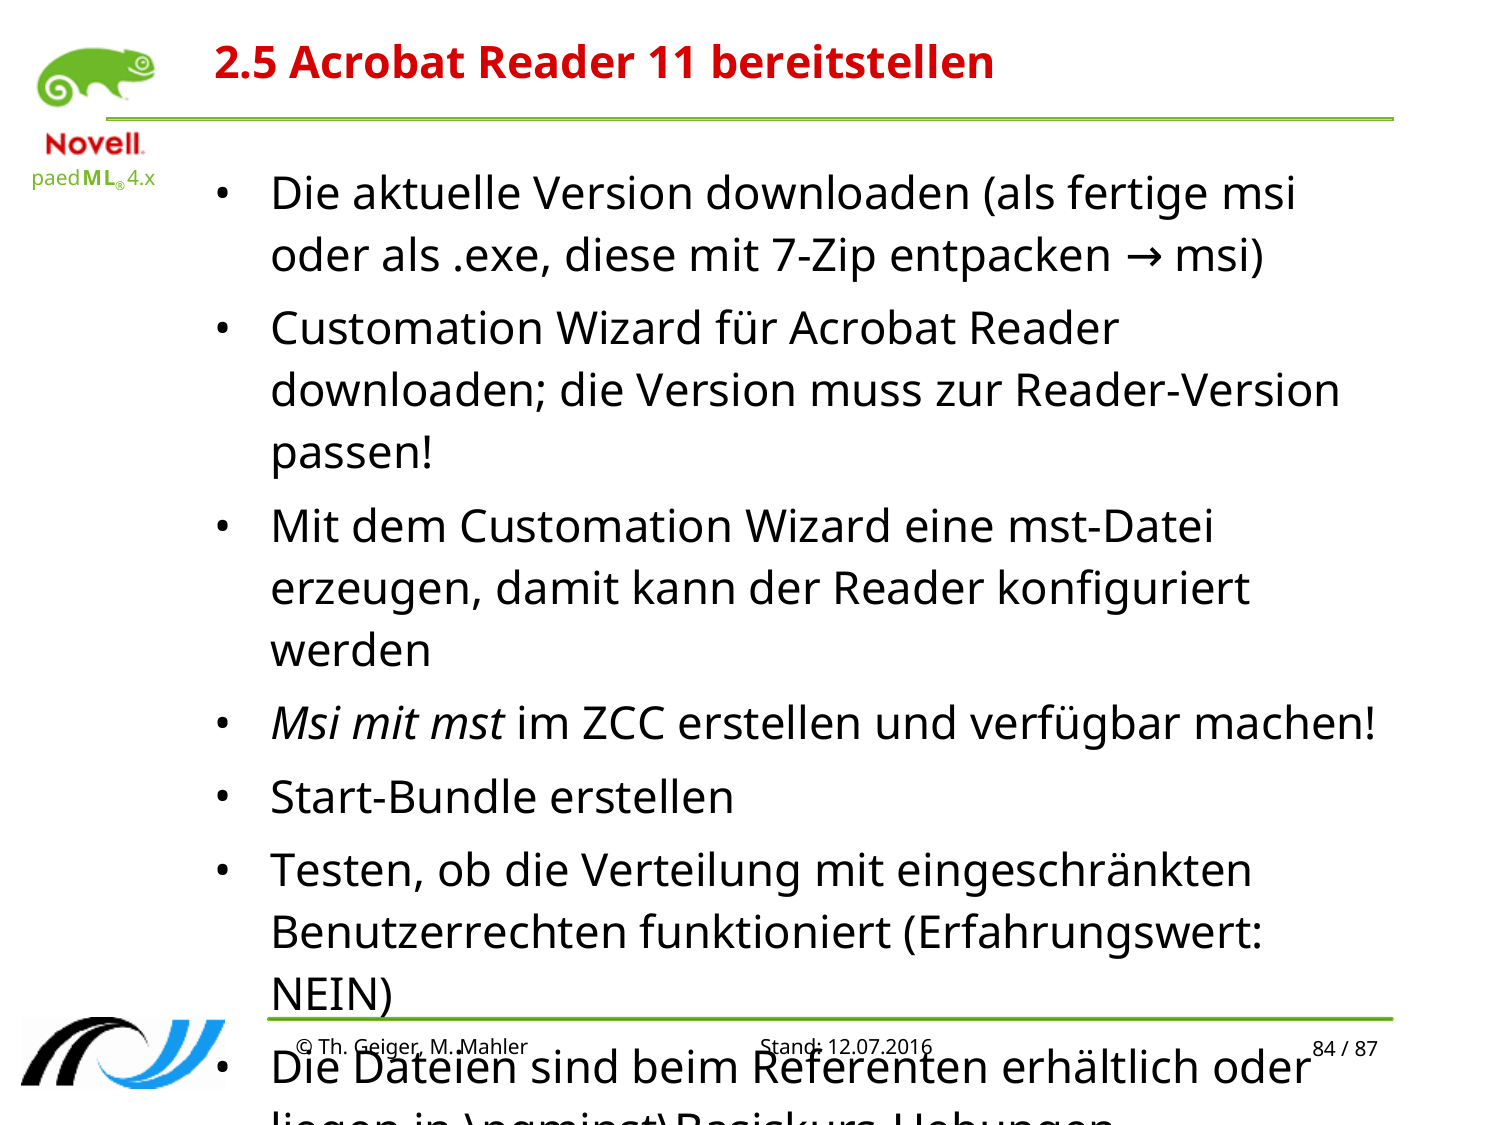

# 2.5 Acrobat Reader 11 bereitstellen
Die aktuelle Version downloaden (als fertige msi oder als .exe, diese mit 7-Zip entpacken → msi)
Customation Wizard für Acrobat Reader downloaden; die Version muss zur Reader-Version passen!
Mit dem Customation Wizard eine mst-Datei erzeugen, damit kann der Reader konfiguriert werden
Msi mit mst im ZCC erstellen und verfügbar machen!
Start-Bundle erstellen
Testen, ob die Verteilung mit eingeschränkten Benutzerrechten funktioniert (Erfahrungswert: NEIN)
Die Dateien sind beim Referenten erhältlich oder liegen in \pgminst\Basiskurs-Uebungen
© Th. Geiger, M. Mahler
12.07.2016
84